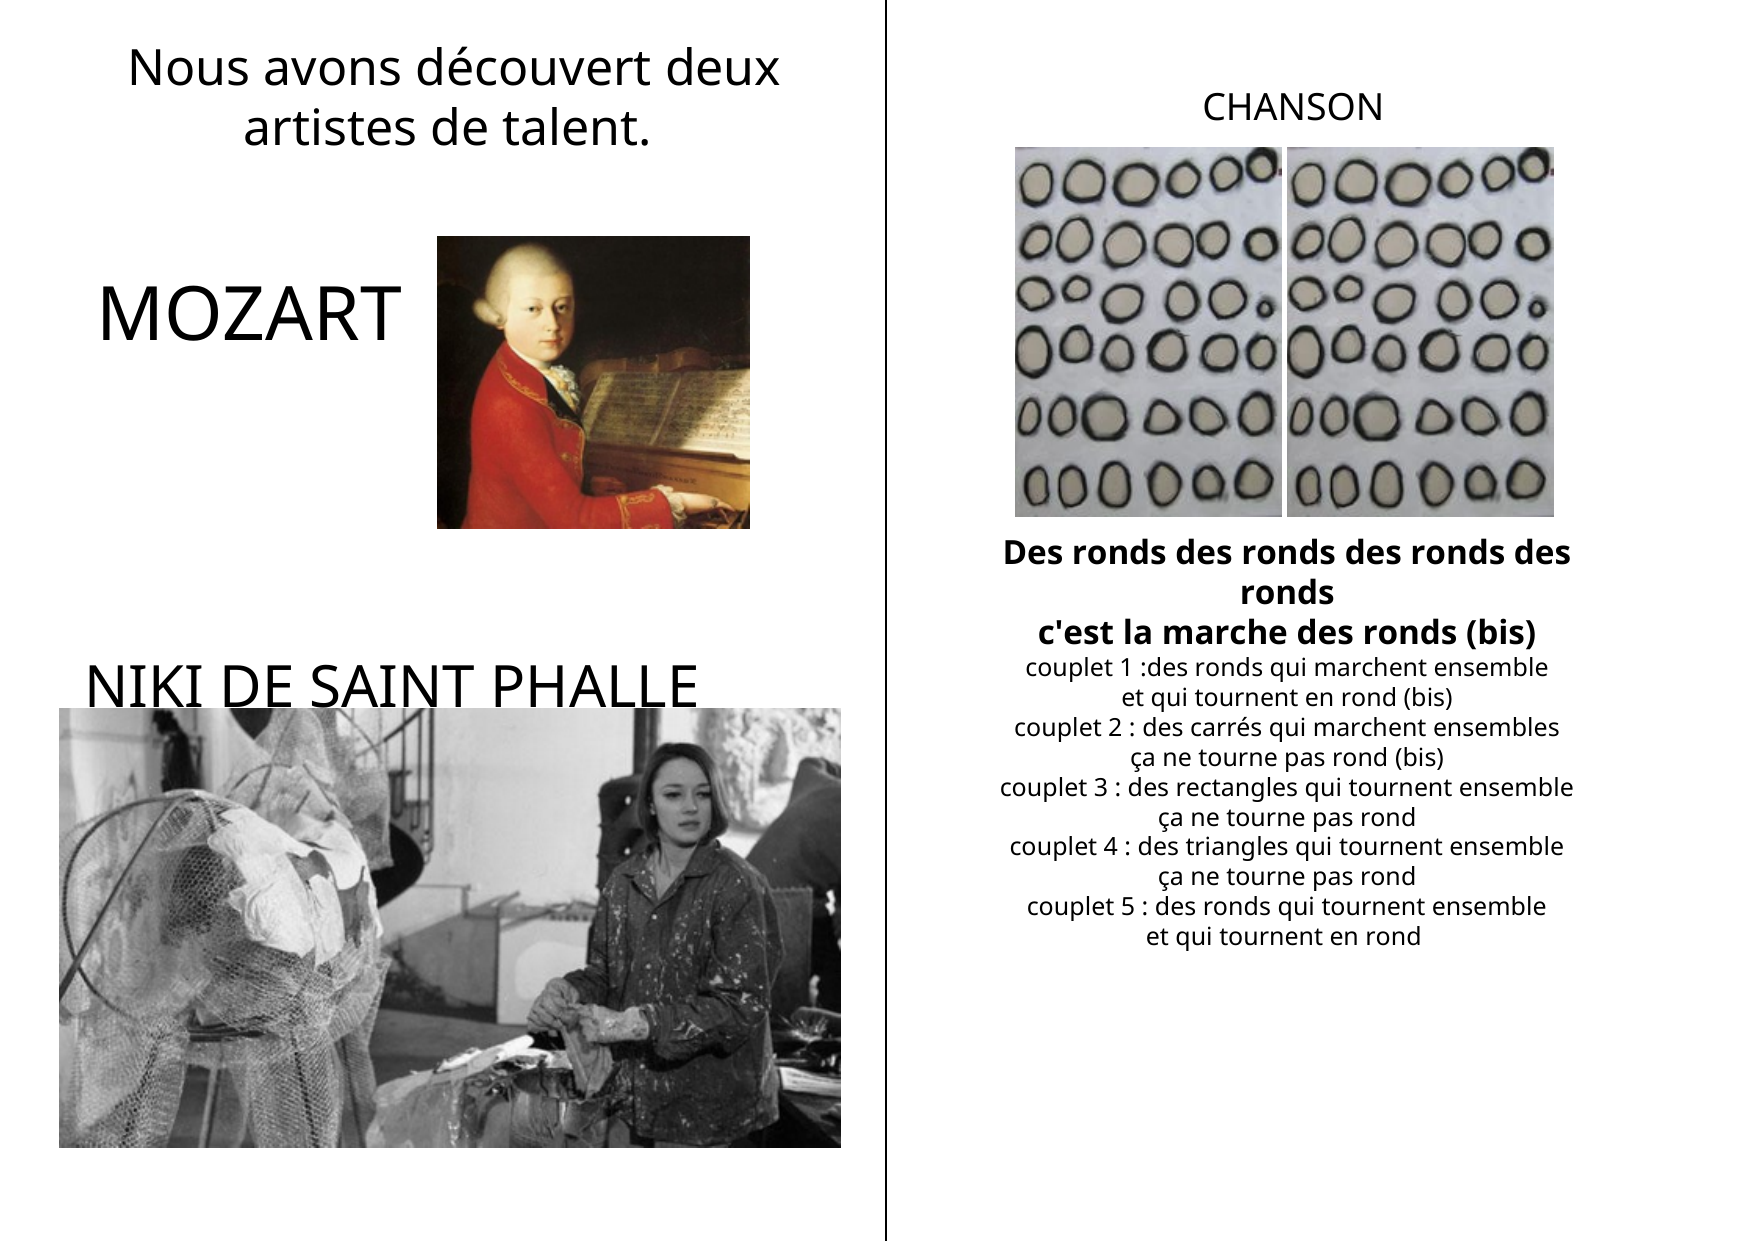

Nous avons découvert deux artistes de talent.
CHANSON
 MOZART
Des ronds des ronds des ronds des ronds
c'est la marche des ronds (bis)
couplet 1 :des ronds qui marchent ensemble
et qui tournent en rond (bis)
couplet 2 : des carrés qui marchent ensembles
ça ne tourne pas rond (bis)
couplet 3 : des rectangles qui tournent ensemble
ça ne tourne pas rond
couplet 4 : des triangles qui tournent ensemble
ça ne tourne pas rond
couplet 5 : des ronds qui tournent ensemble
et qui tournent en rond
 NIKI DE SAINT PHALLE